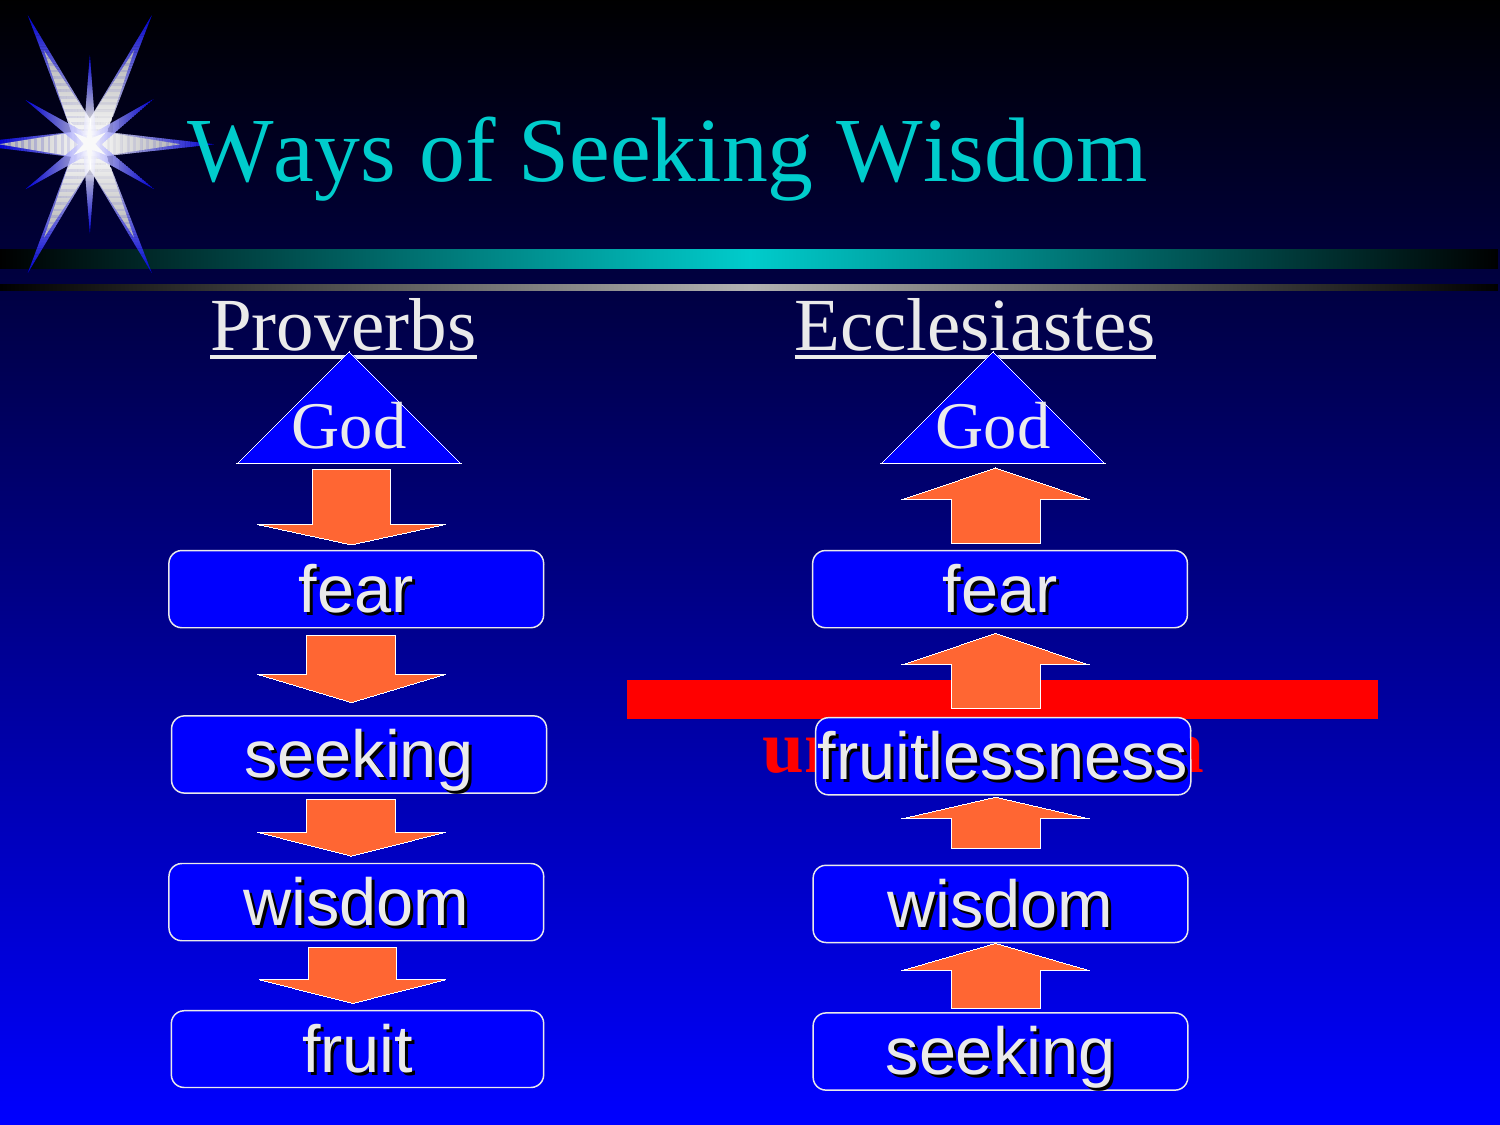

# Ways of Seeking Wisdom
Proverbs
Ecclesiastes
God
God
fear
fear
seeking
under the sun
fruitlessness
wisdom
wisdom
seeking
fruit